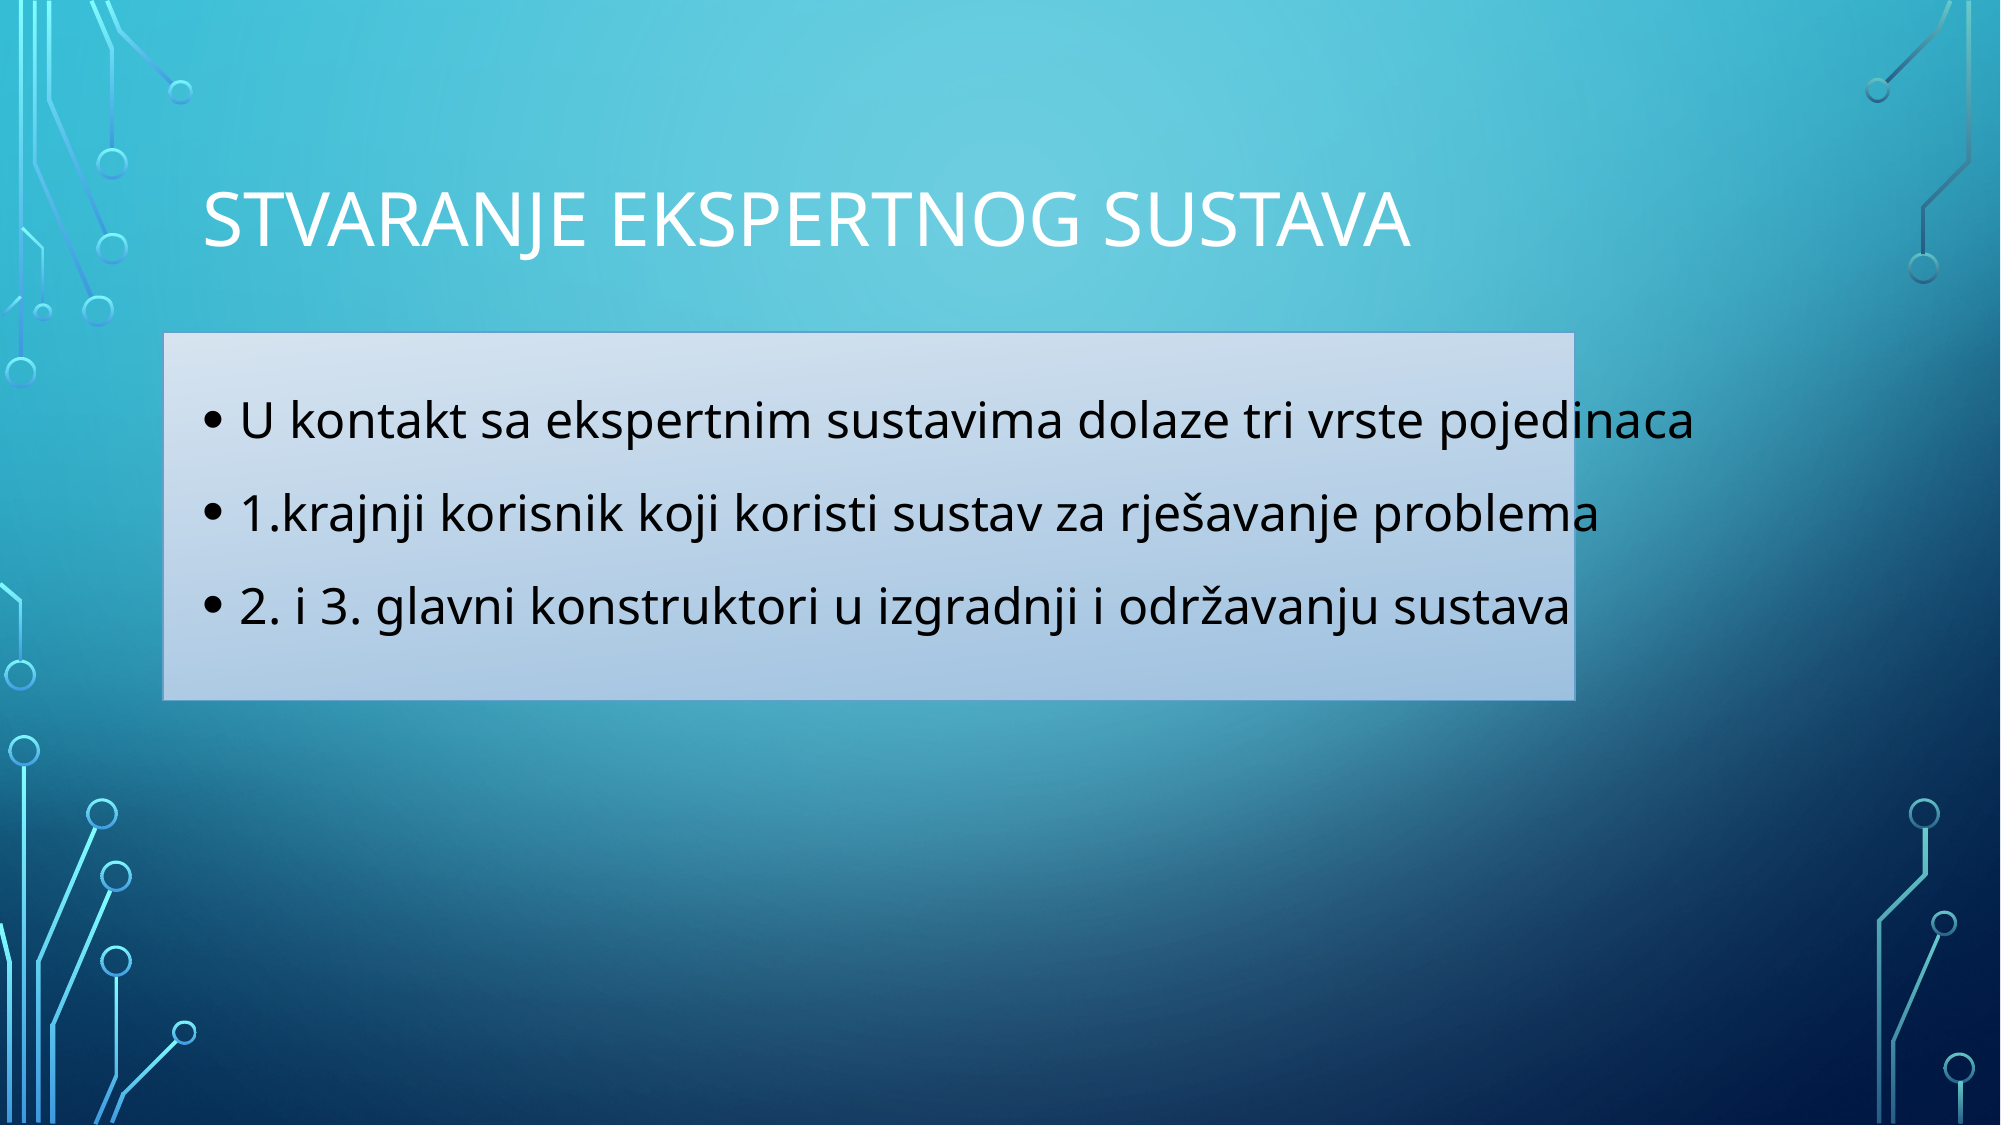

# Stvaranje ekspertnog sustava
U kontakt sa ekspertnim sustavima dolaze tri vrste pojedinaca
1.krajnji korisnik koji koristi sustav za rješavanje problema
2. i 3. glavni konstruktori u izgradnji i održavanju sustava